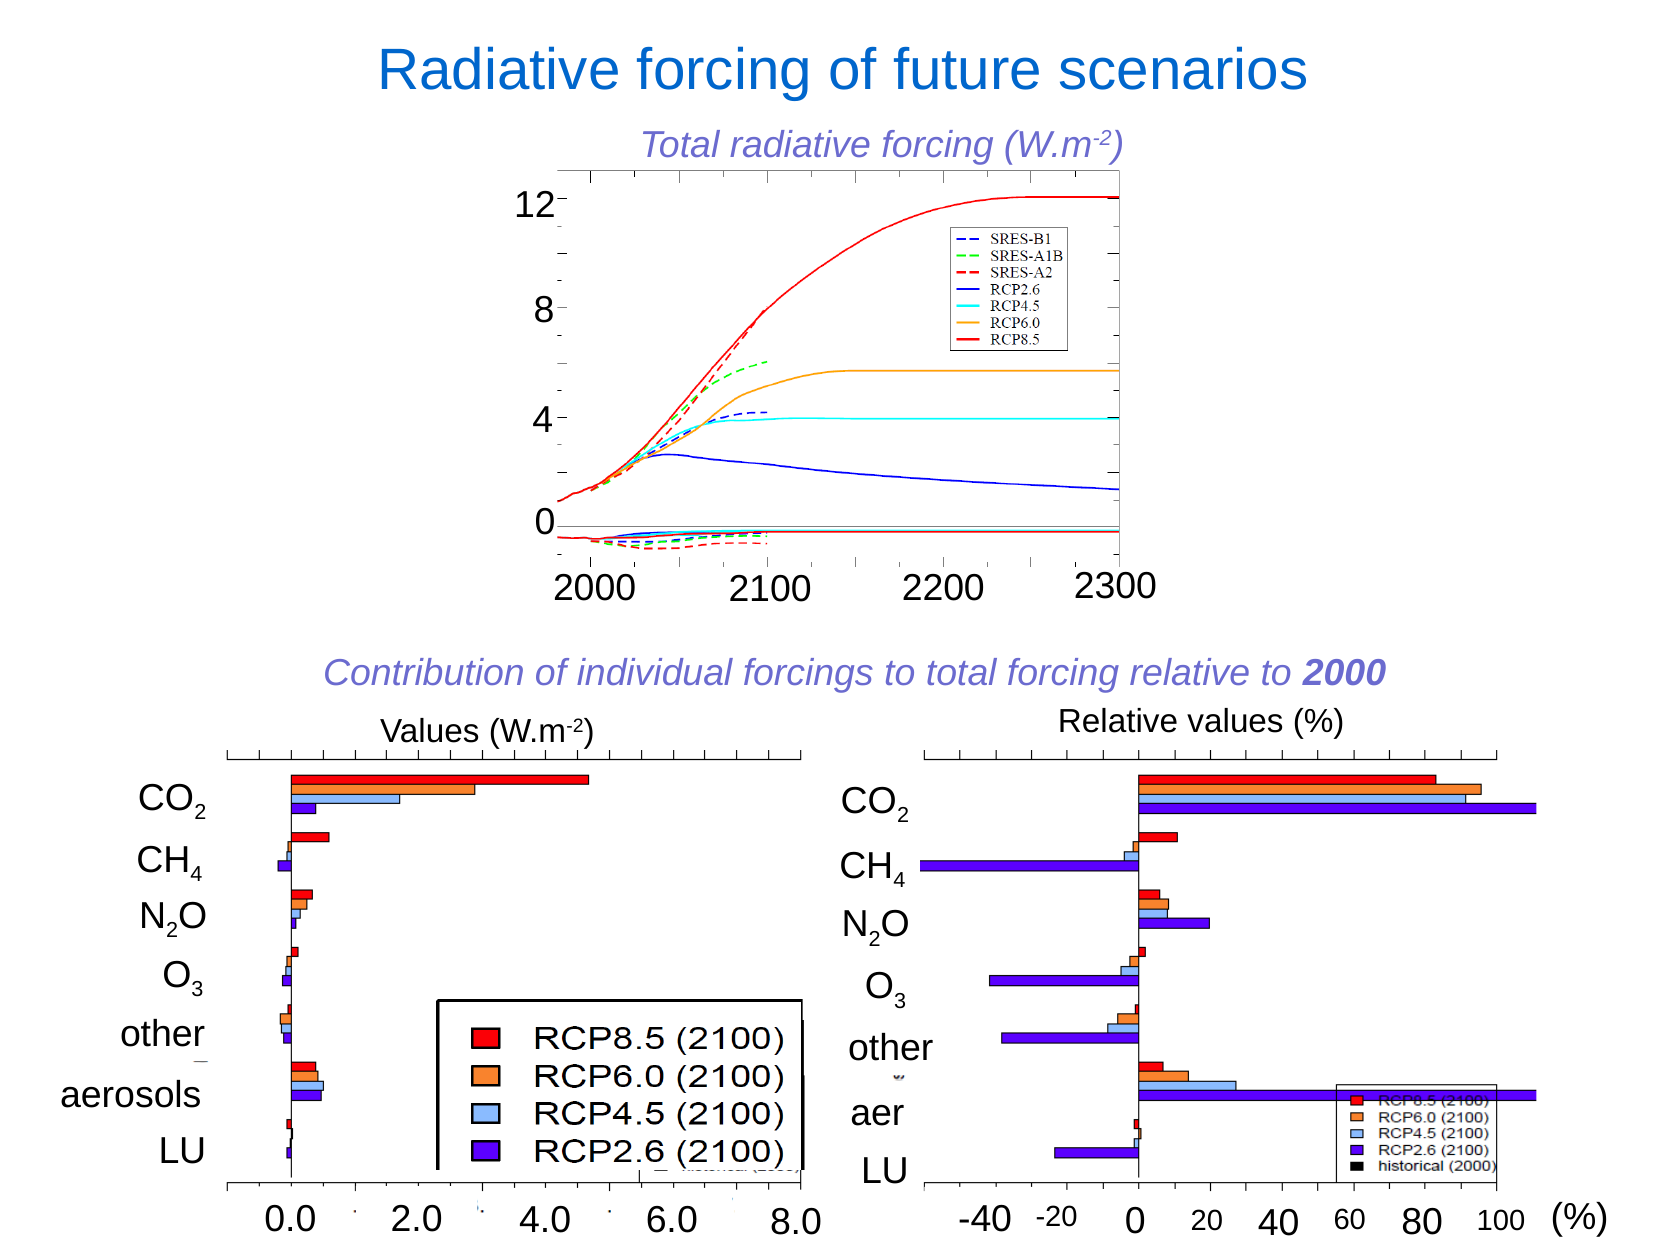

Radiative forcing of future scenarios
Total radiative forcing (W.m-2)
12
8
4
0
2300
2000
2200
2100
Contribution of individual forcings to total forcing relative to 2000
Relative values (%)
Values (W.m-2)
CO2
CH4
N2O
O3
other
aerosols
LU
CO2
CH4
N2O
O3
other
aer
LU
(%)
-40
0
80
-20
40
60
20
100
2.0
0.0
4.0
6.0
8.0